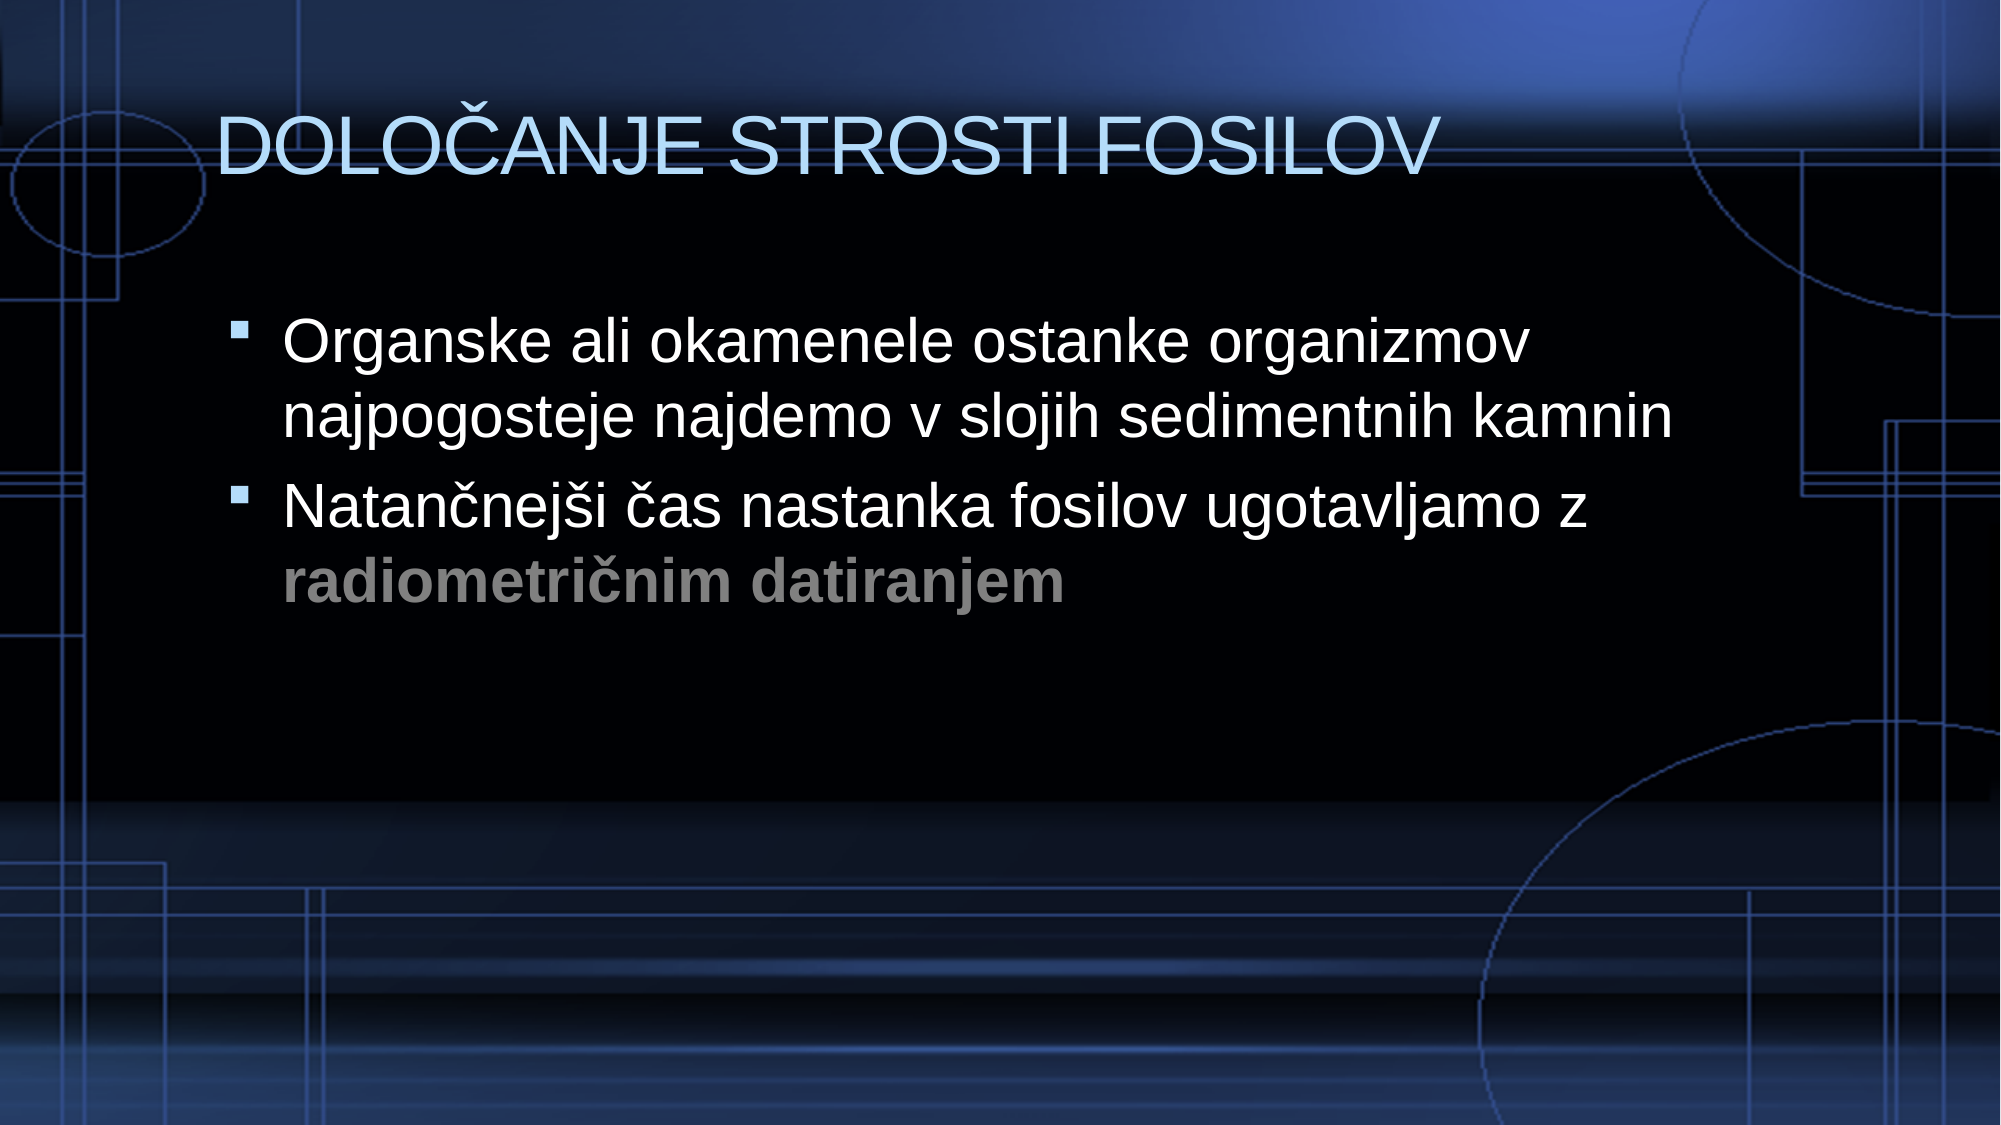

# DOLOČANJE STROSTI FOSILOV
Organske ali okamenele ostanke organizmov najpogosteje najdemo v slojih sedimentnih kamnin
Natančnejši čas nastanka fosilov ugotavljamo z radiometričnim datiranjem